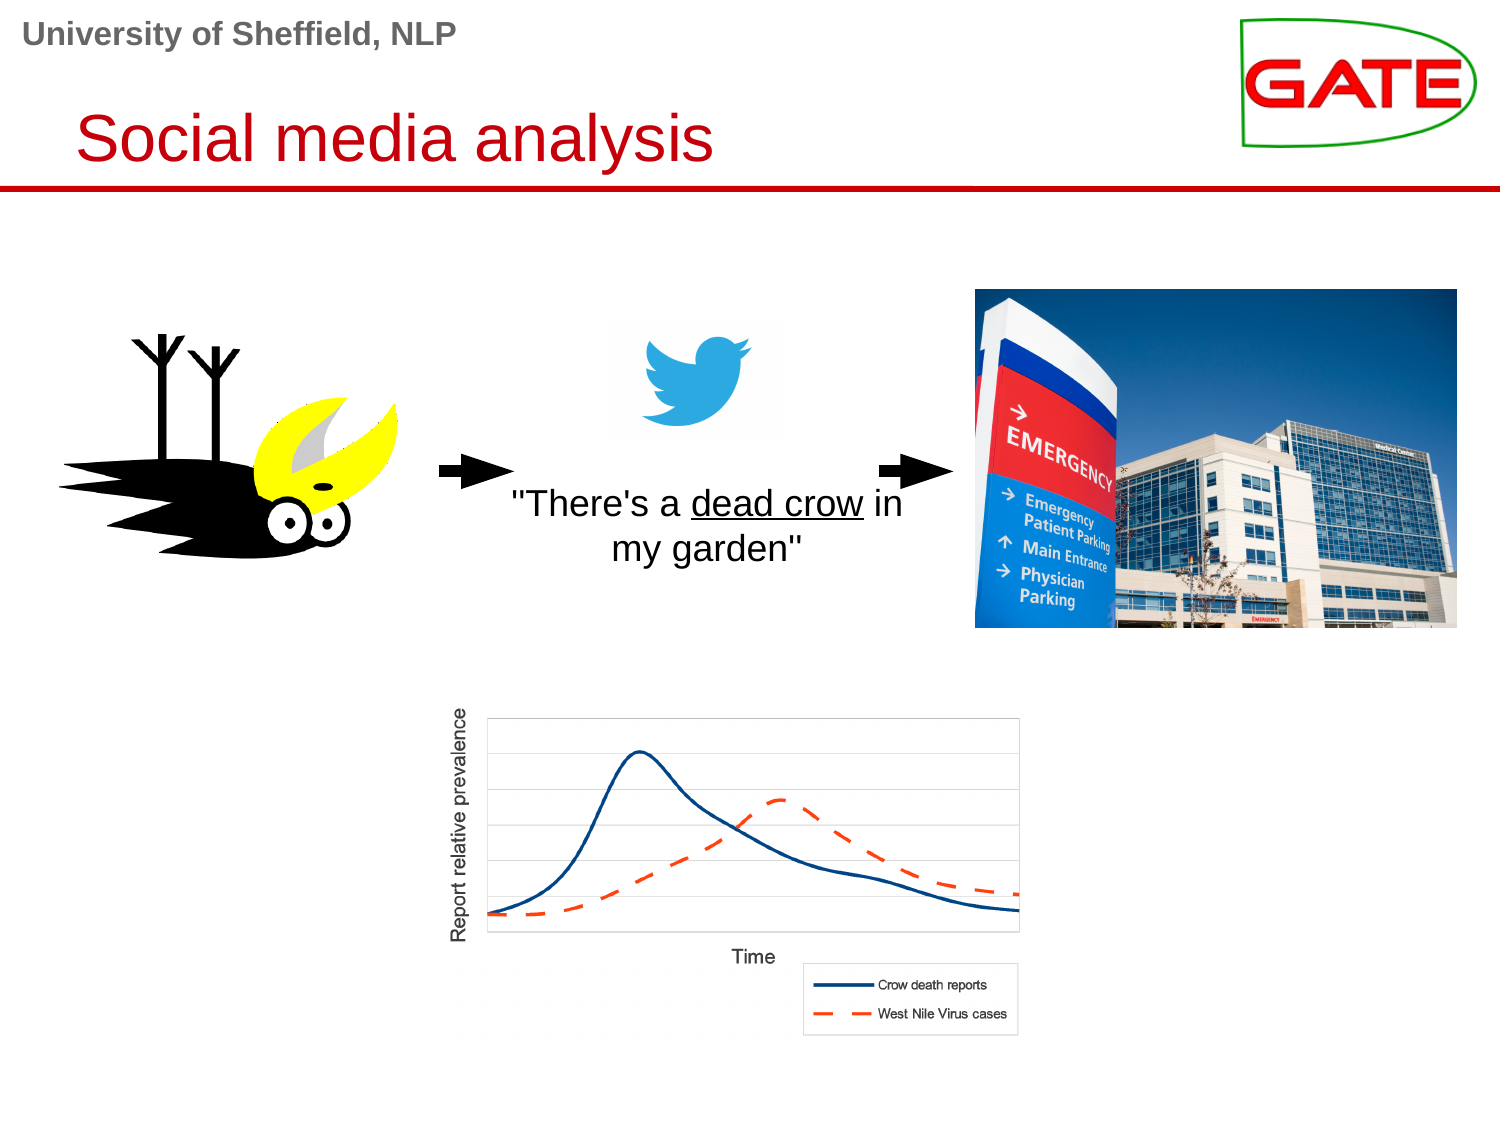

# Social media analysis
Retrospective analyses into cause and effect
Social media mentions of dead crows predict WNV in humans *
''There's a dead crow in my garden''
* Sugumaran & Voss 2012: ''Real-time spatio-temporal analysis of West Nile Virus using Twitter Data'', Proc. Int'l conference on Computing for Geospatial Research and Applications